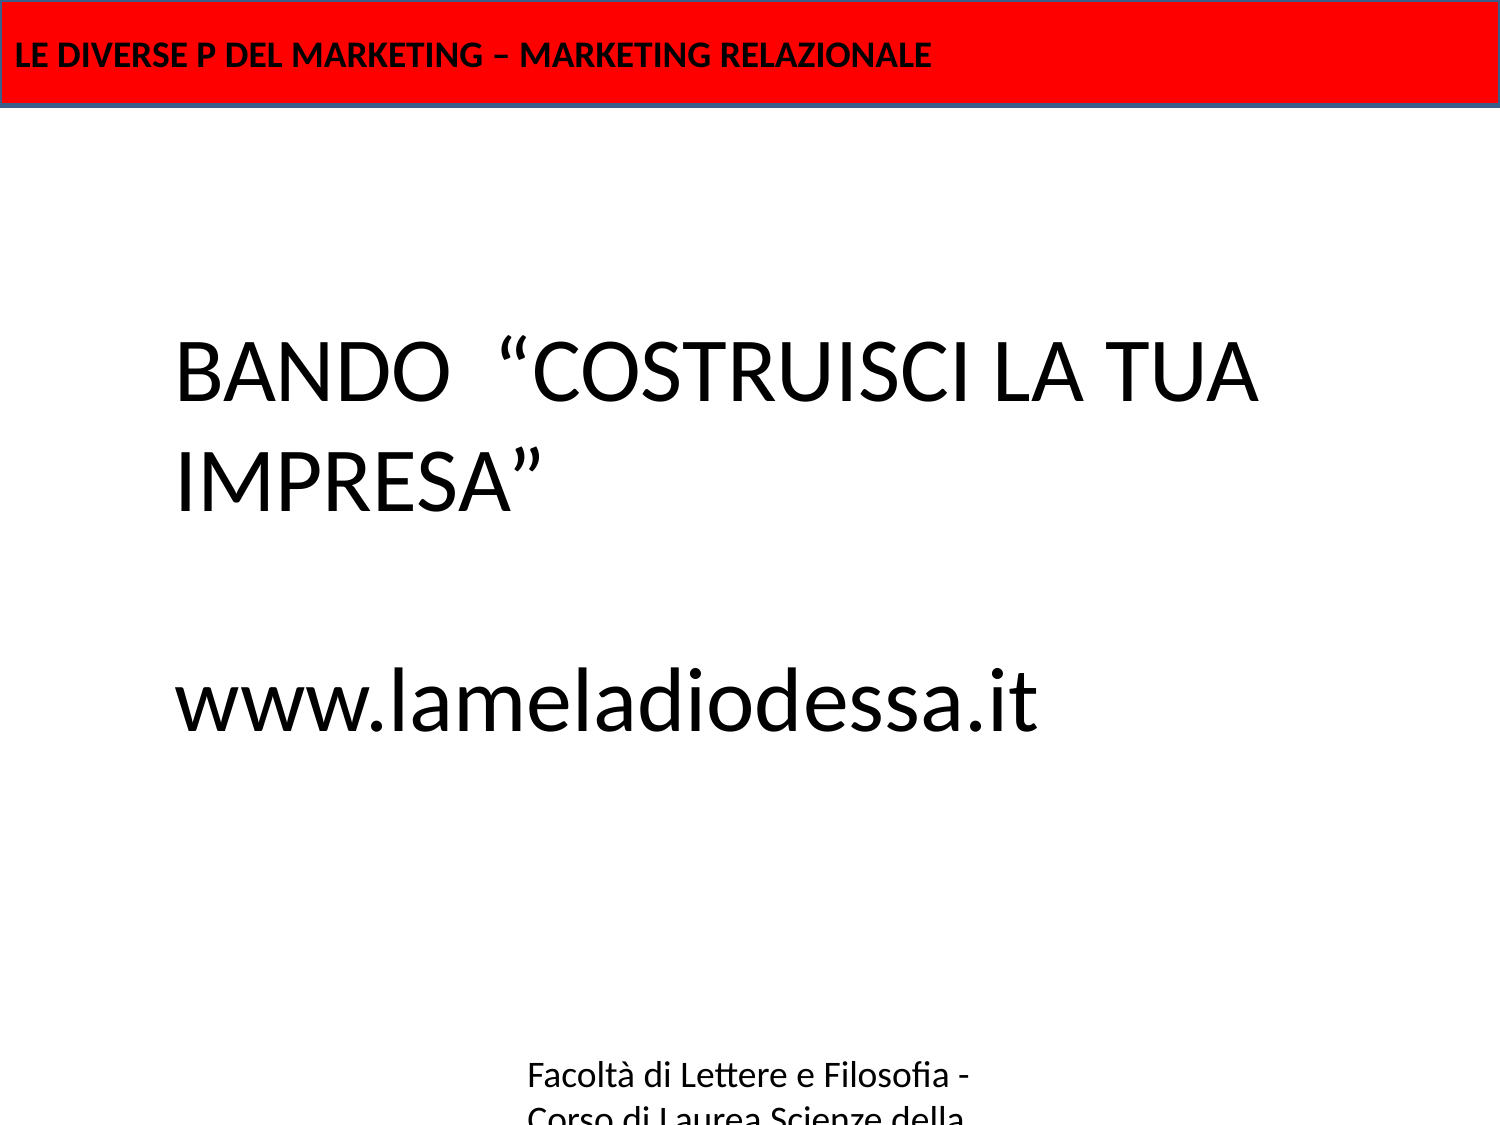

LE DIVERSE P DEL MARKETING – MARKETING RELAZIONALE
BANDO “COSTRUISCI LA TUA IMPRESA”
www.lameladiodessa.it
Facoltà di Lettere e Filosofia - Corso di Laurea Scienze della Comunicazione – Economia e Gestione dell’impresa Gianluca Gariuolo